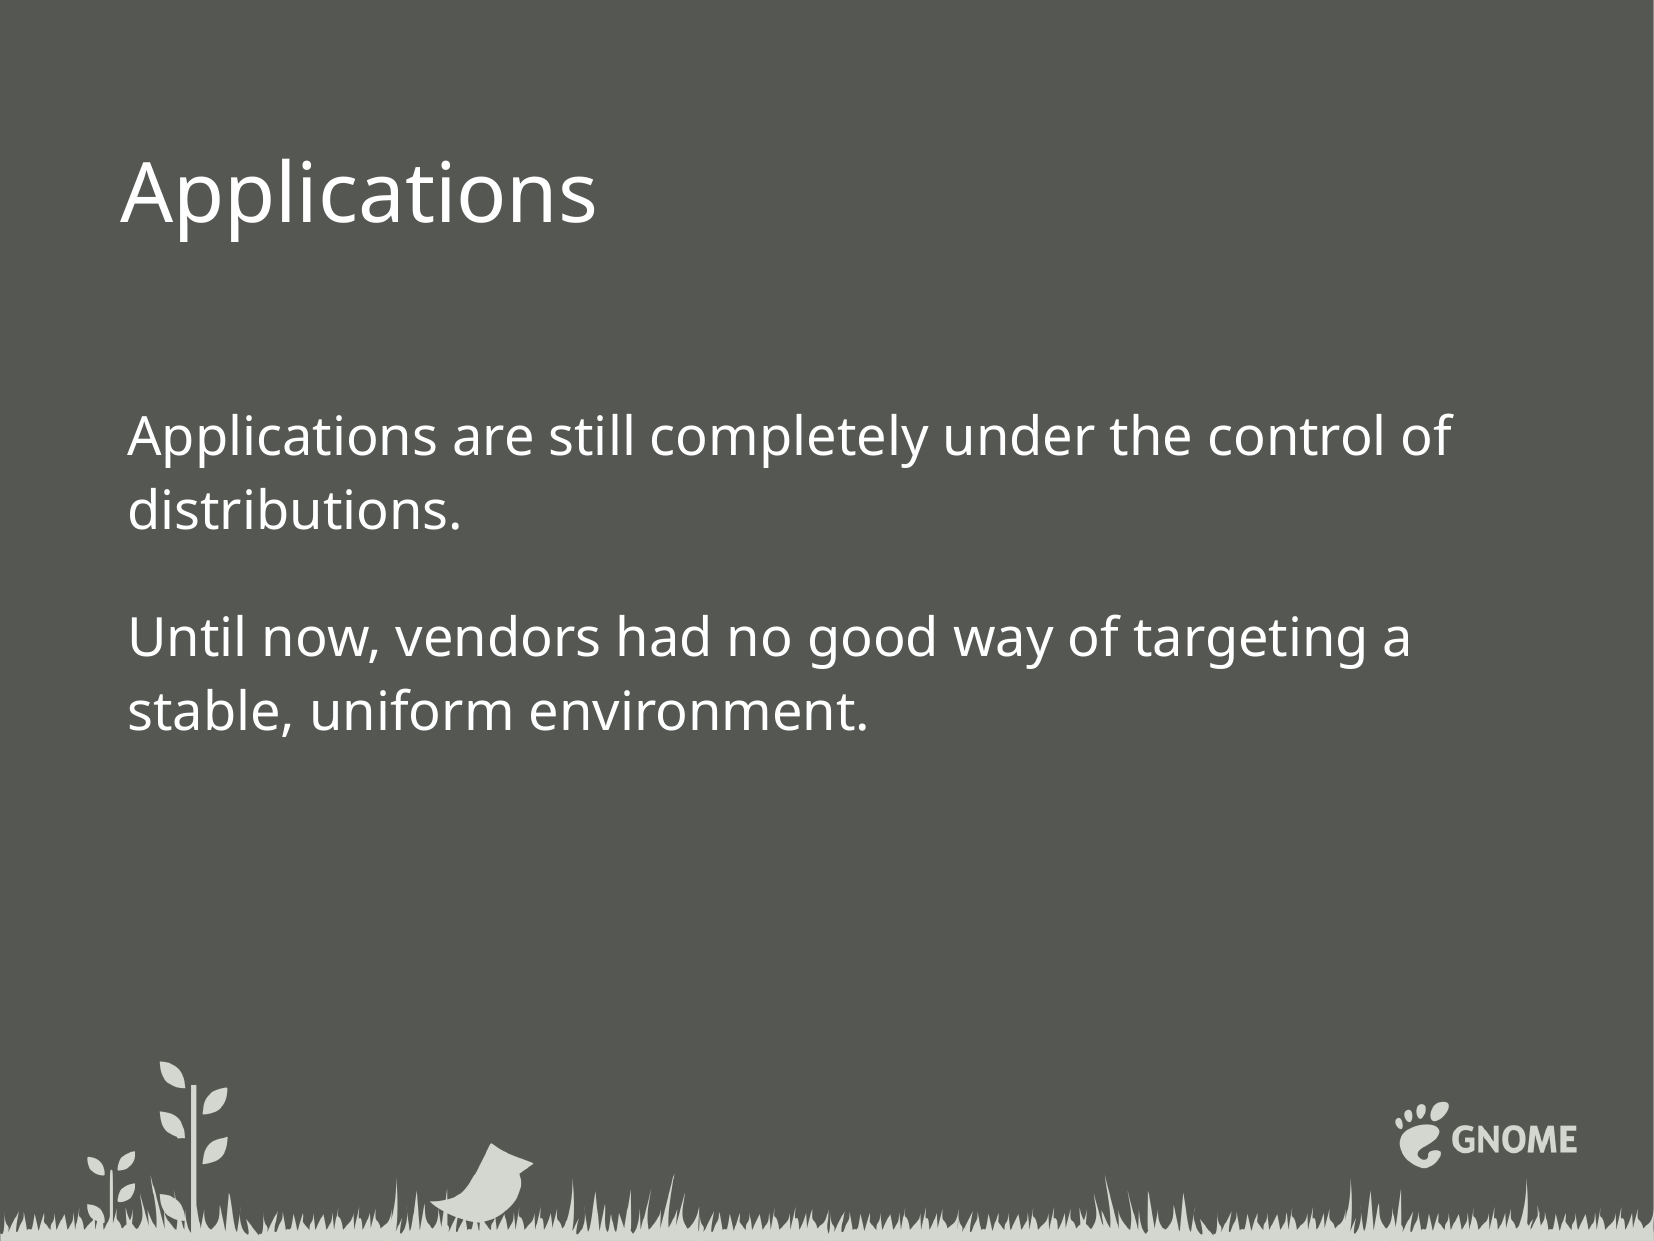

# Applications
Applications are still completely under the control of distributions.
Until now, vendors had no good way of targeting a stable, uniform environment.